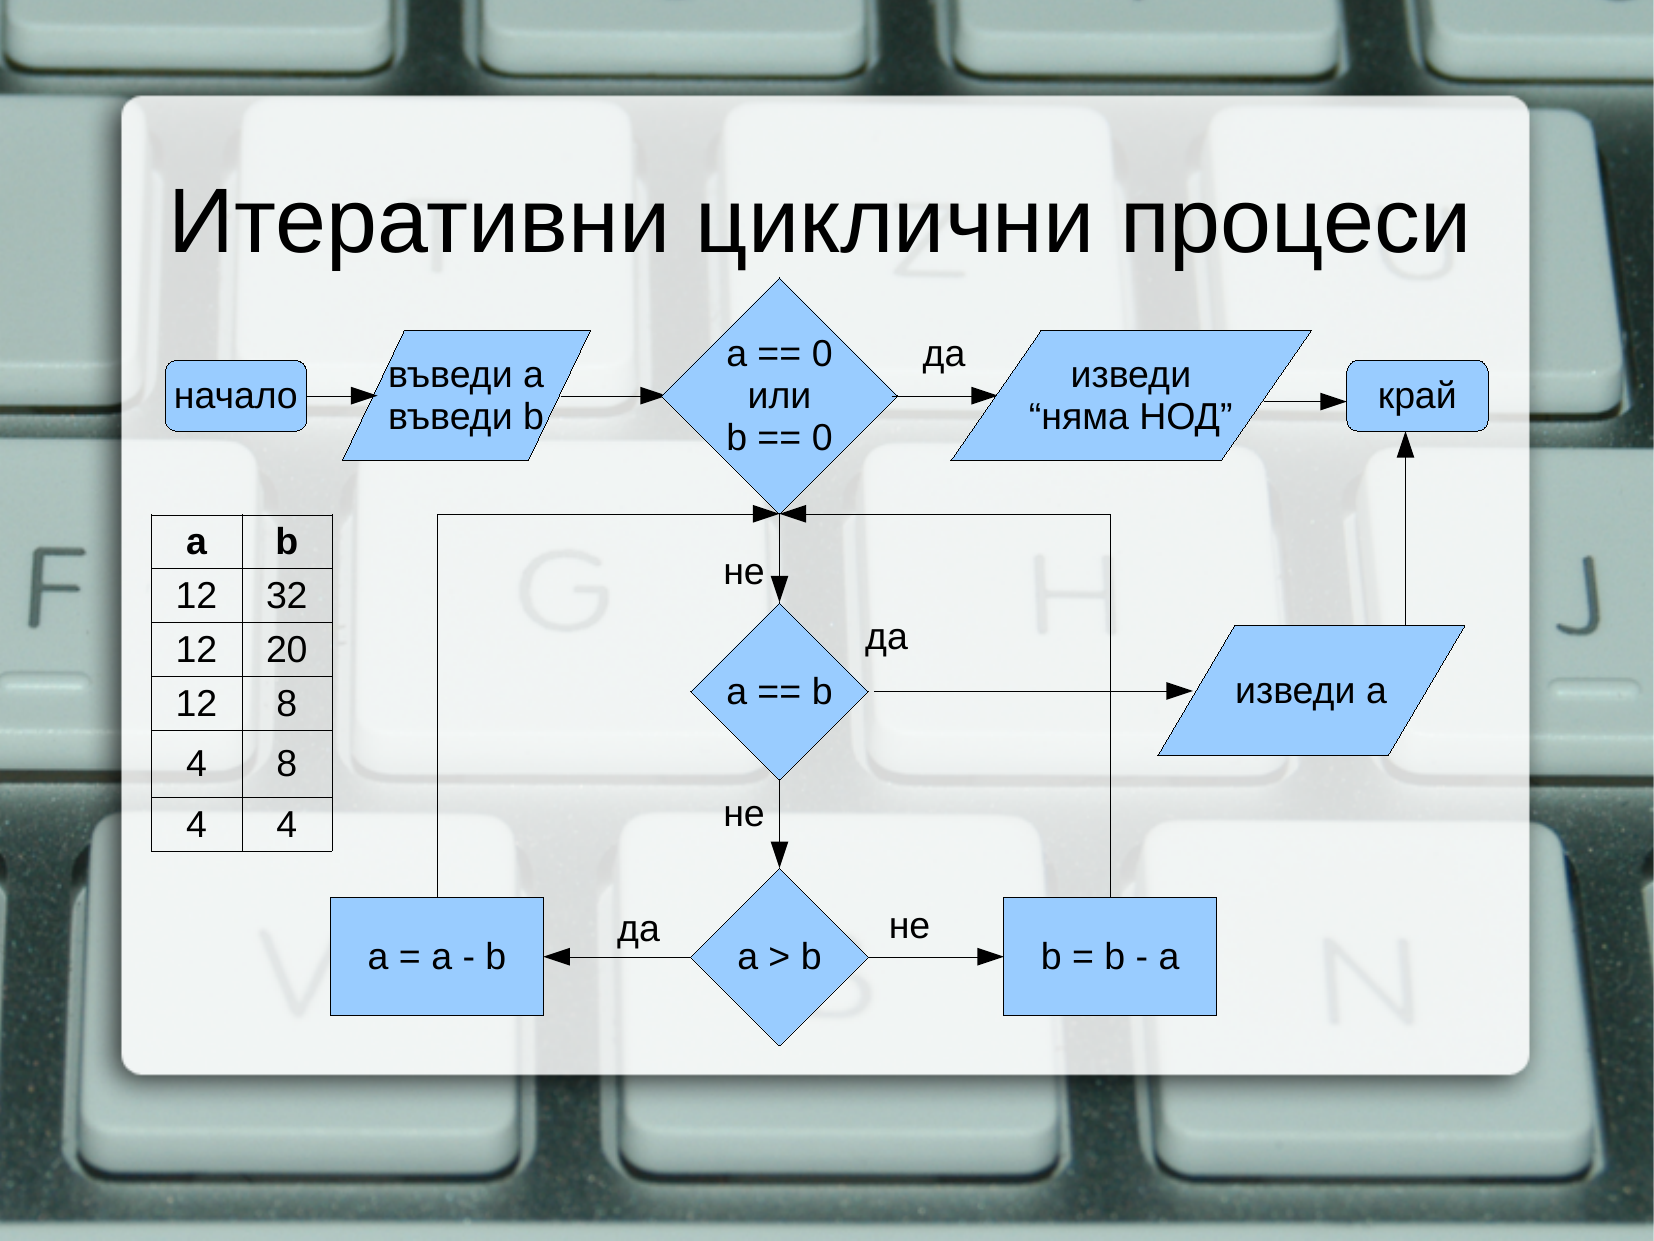

# Итеративни циклични процеси
a == 0
или
b == 0
да
въведи a
въведи b
изведи
“няма НОД”
начало
край
| a | b |
| --- | --- |
| 12 | 32 |
| 12 | 20 |
| 12 | 8 |
| 4 | 8 |
| 4 | 4 |
не
a == b
да
изведи a
не
a > b
a = a - b
не
b = b - a
да